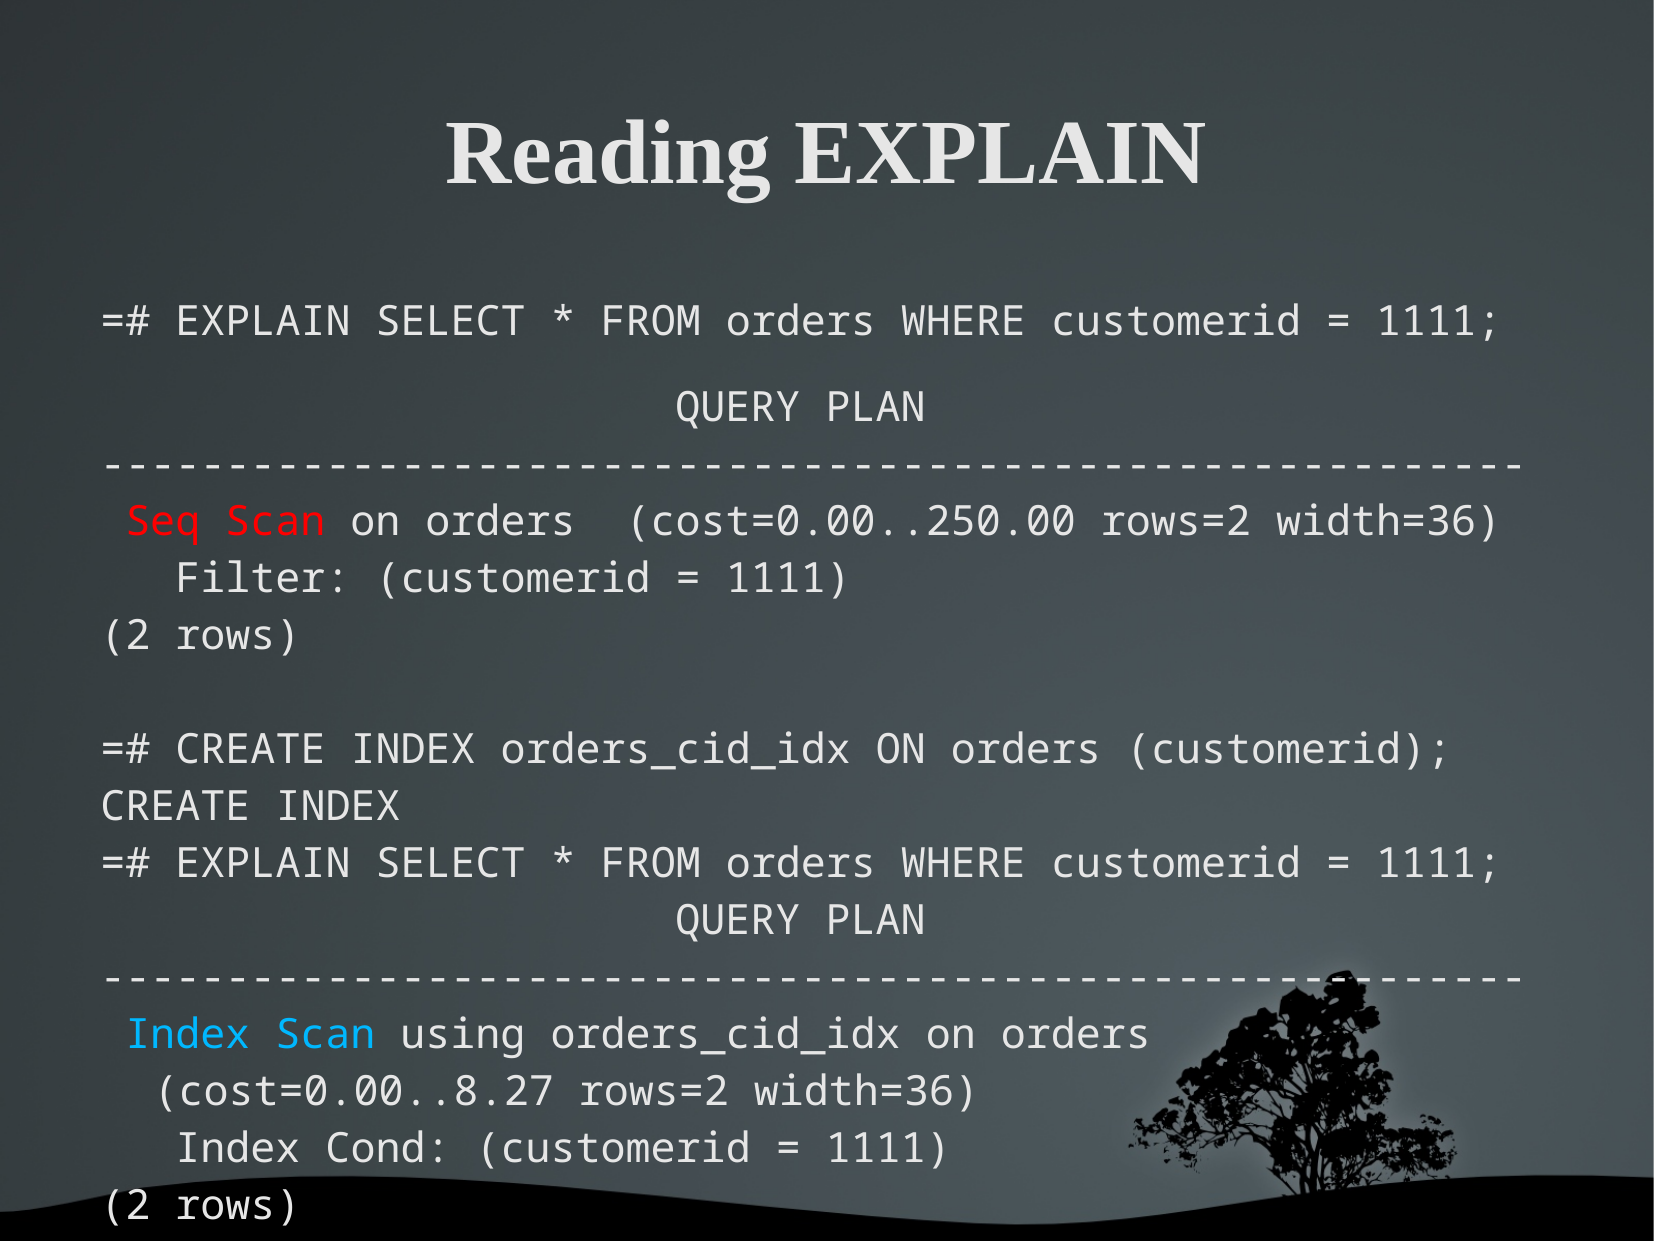

# Reading EXPLAIN
=# EXPLAIN SELECT * FROM orders WHERE customerid = 1111;
 QUERY PLAN
---------------------------------------------------------
 Seq Scan on orders (cost=0.00..250.00 rows=2 width=36)
 Filter: (customerid = 1111)
(2 rows)
=# CREATE INDEX orders_cid_idx ON orders (customerid);
CREATE INDEX
=# EXPLAIN SELECT * FROM orders WHERE customerid = 1111;
 QUERY PLAN
---------------------------------------------------------
 Index Scan using orders_cid_idx on orders (cost=0.00..8.27 rows=2 width=36)
 Index Cond: (customerid = 1111)
(2 rows)